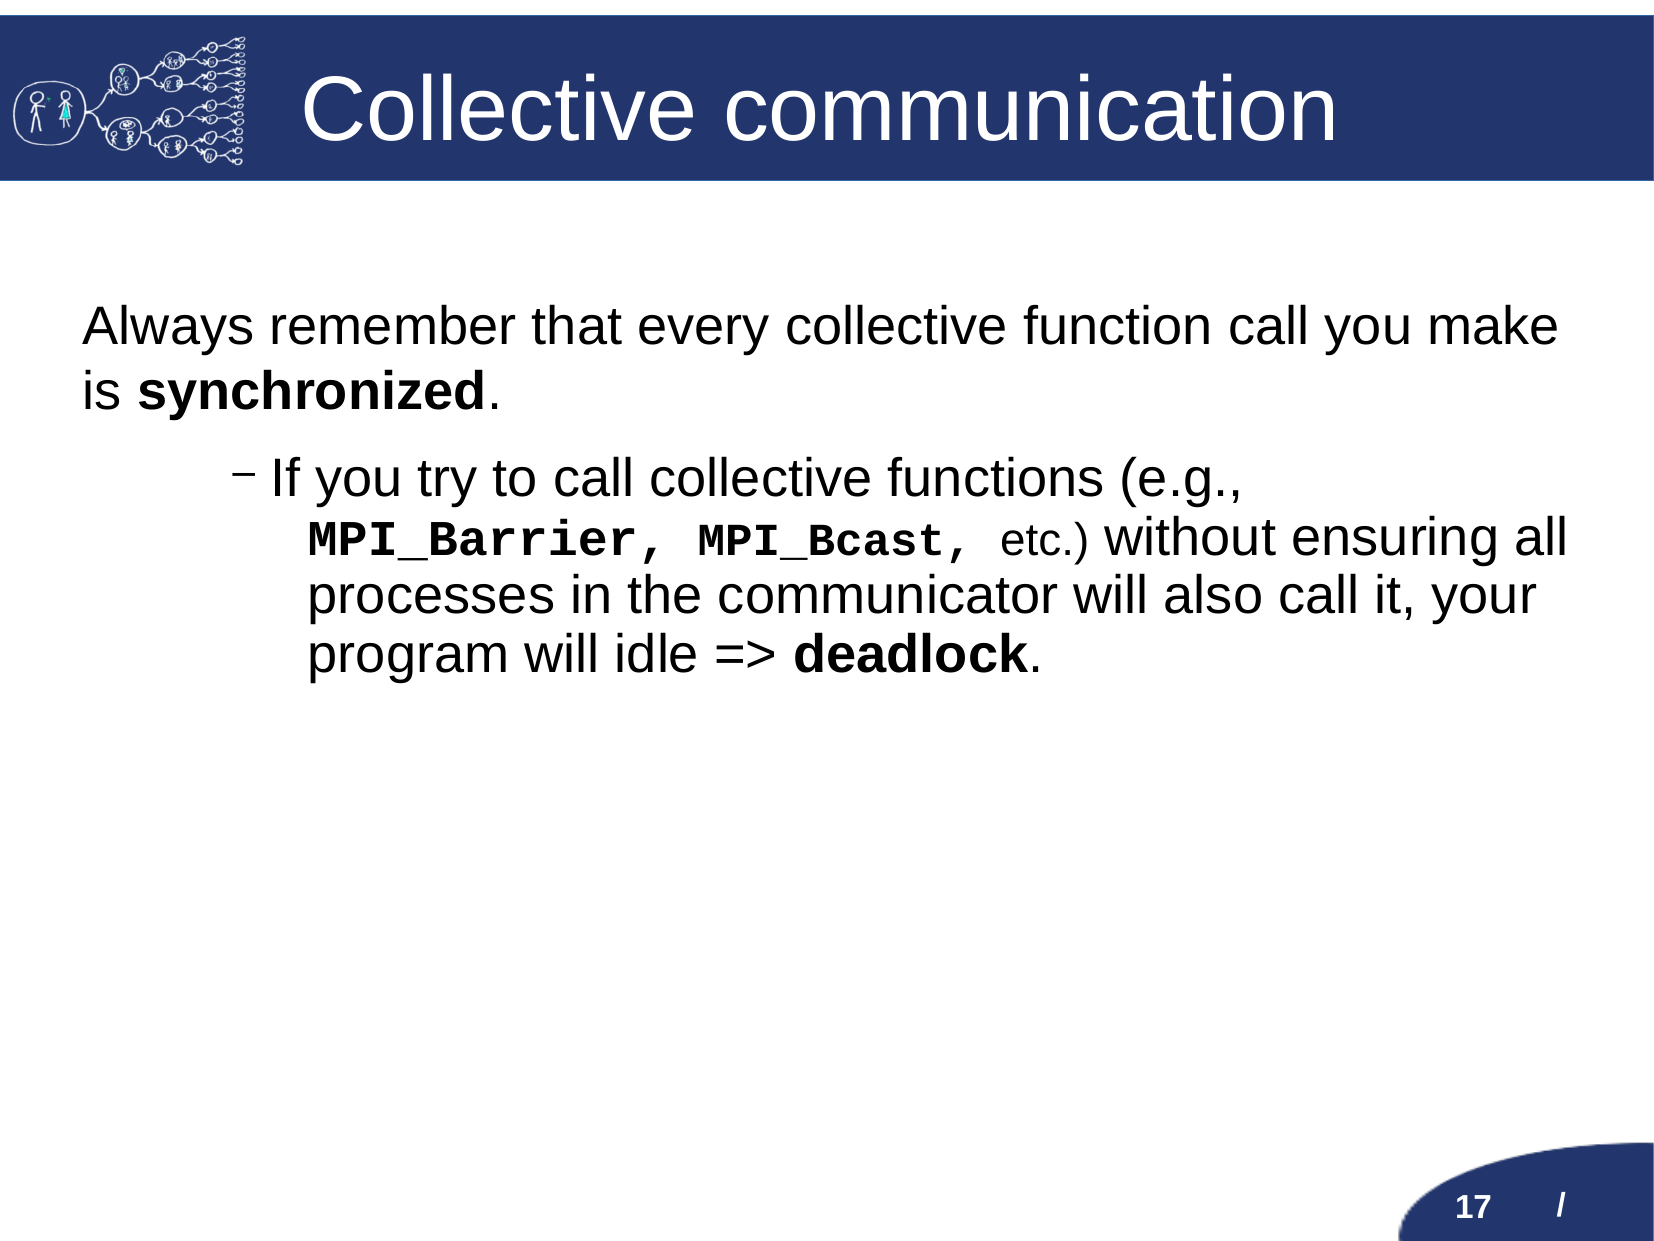

# Collective communication
Always remember that every collective function call you make is synchronized.
If you try to call collective functions (e.g., MPI_Barrier, MPI_Bcast, etc.) without ensuring all processes in the communicator will also call it, your program will idle => deadlock.